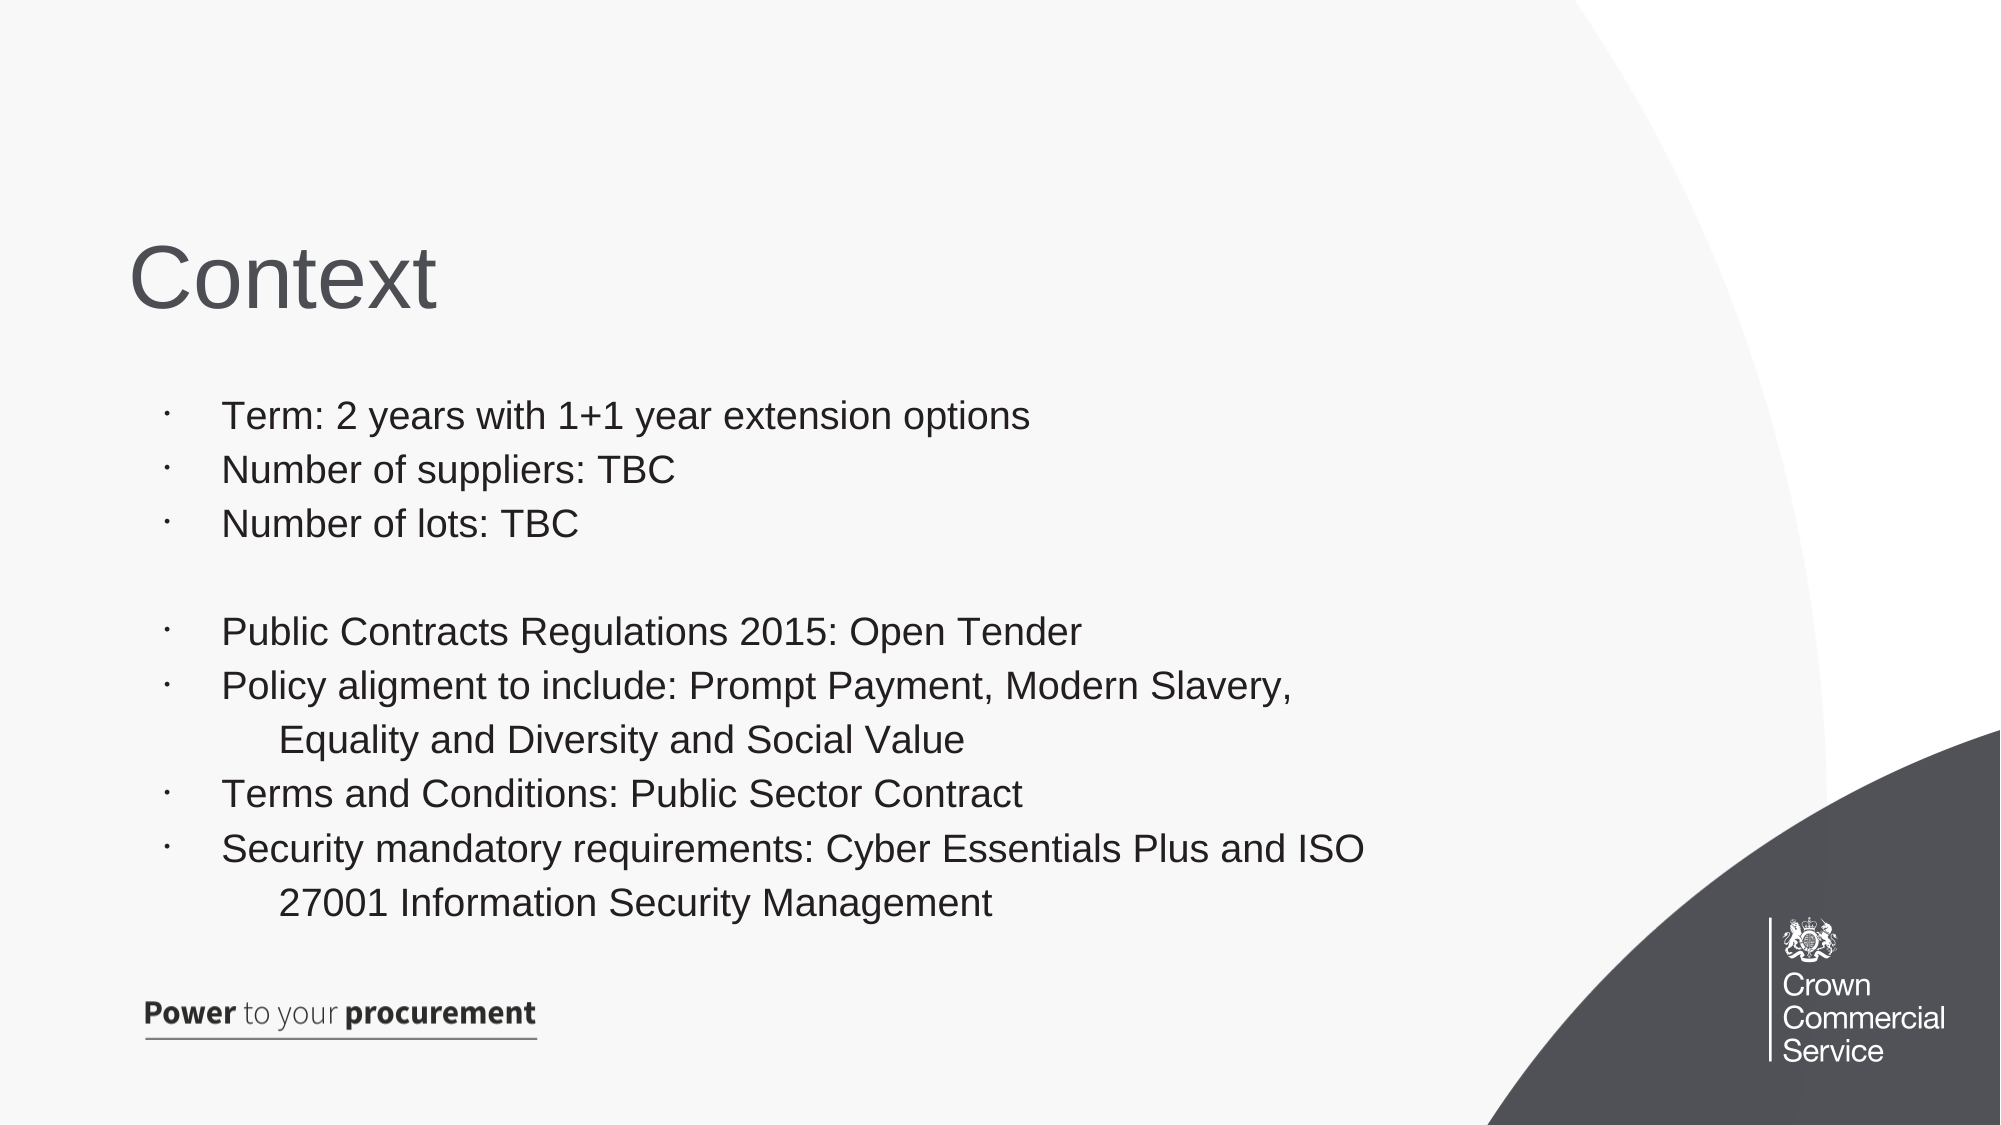

# Context
Term: 2 years with 1+1 year extension options
Number of suppliers: TBC
Number of lots: TBC
Public Contracts Regulations 2015: Open Tender
Policy aligment to include: Prompt Payment, Modern Slavery, Equality and Diversity and Social Value
Terms and Conditions: Public Sector Contract
Security mandatory requirements: Cyber Essentials Plus and ISO 27001 Information Security Management